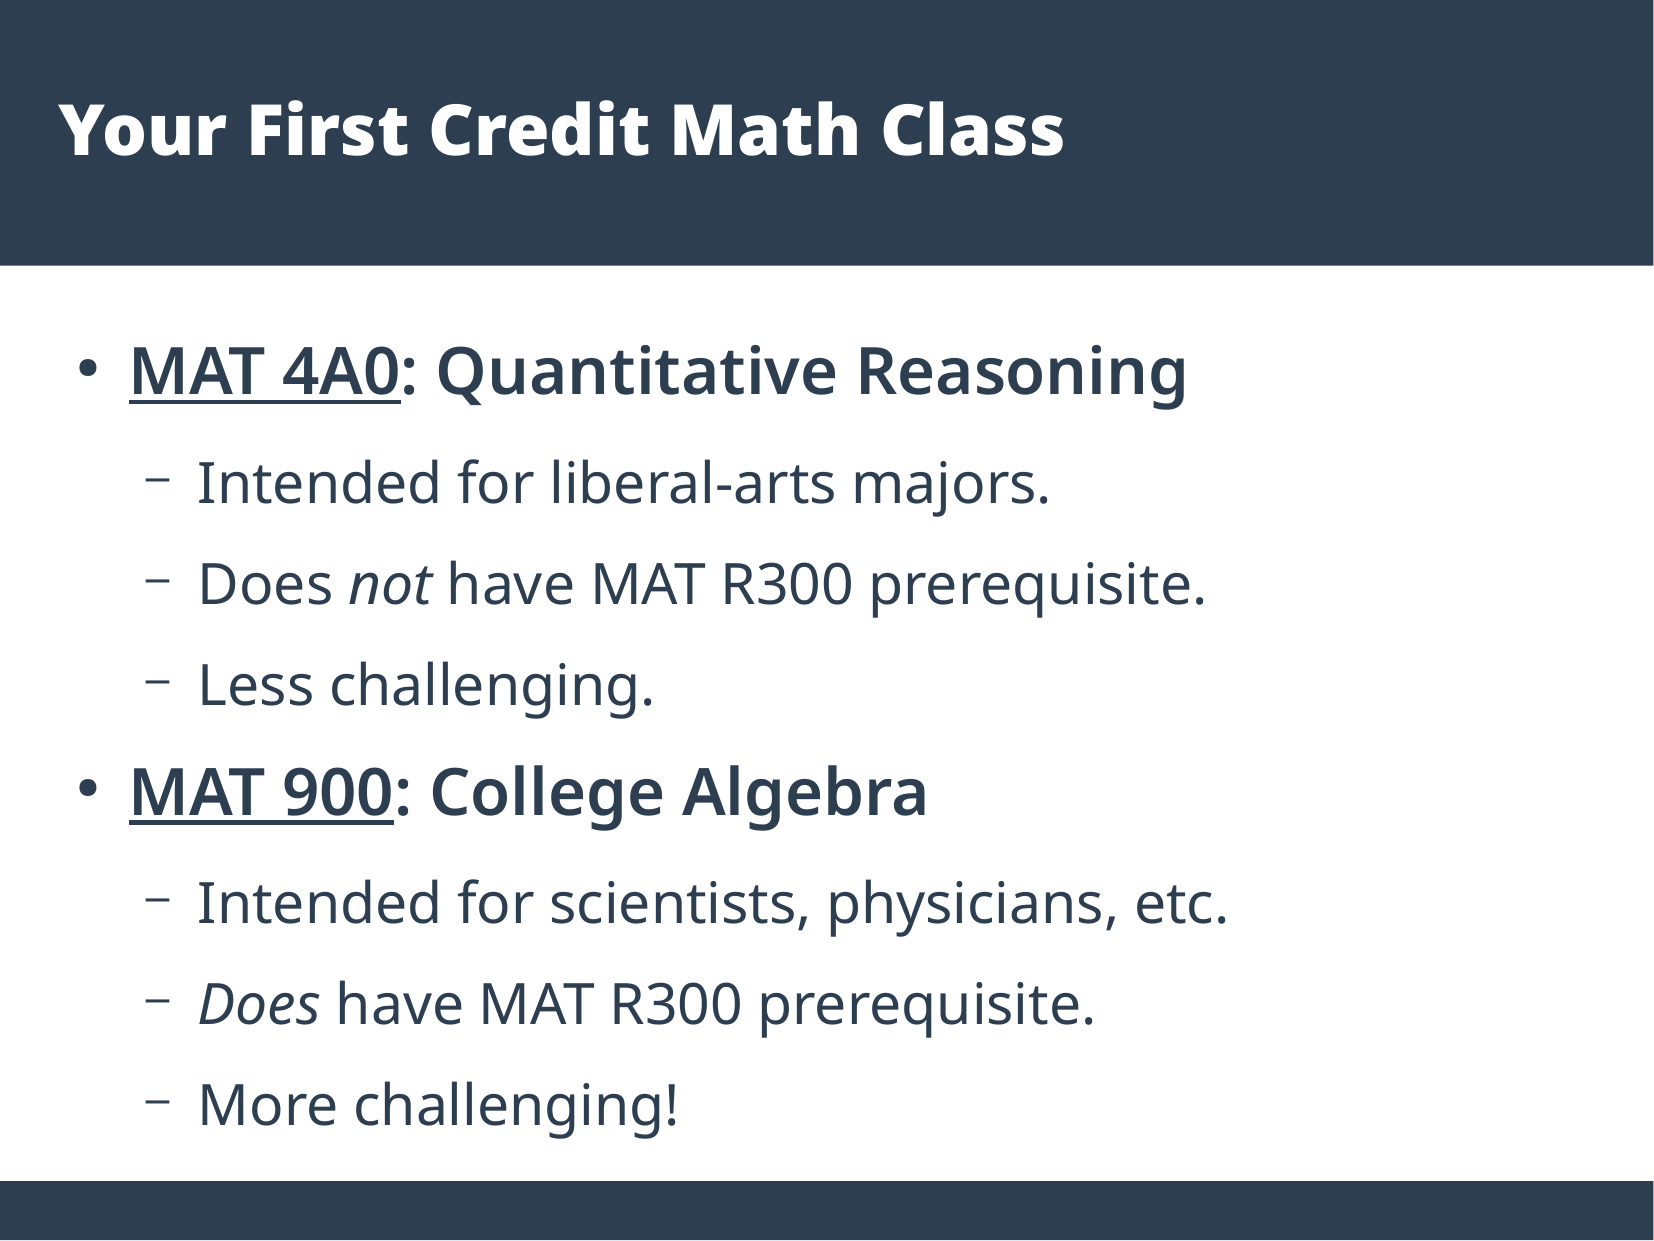

# Your First Credit Math Class
MAT 4A0: Quantitative Reasoning
Intended for liberal-arts majors.
Does not have MAT R300 prerequisite.
Less challenging.
MAT 900: College Algebra
Intended for scientists, physicians, etc.
Does have MAT R300 prerequisite.
More challenging!